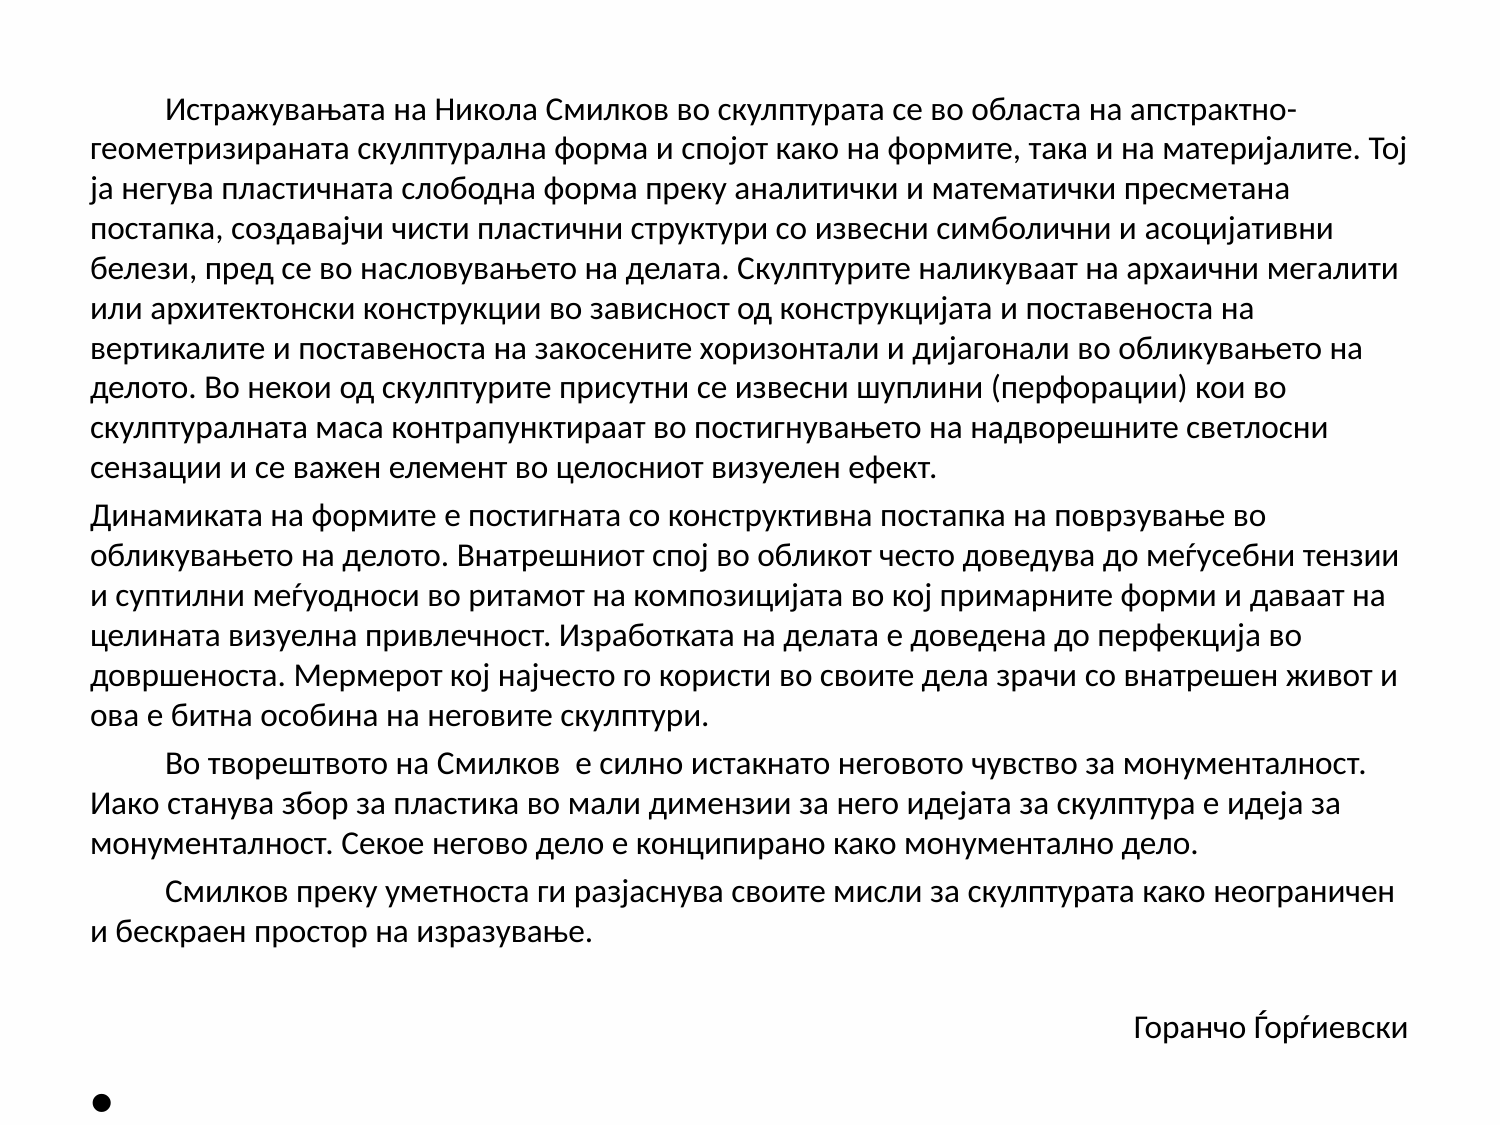

# Истражувањата на Никола Смилков во скулптурата се во областа на апстрактно-геометризираната скулптурална форма и спојот како на формите, така и на материјалите. Тој ја негува пластичната слободна форма преку аналитички и математички пресметана постапка, создавајчи чисти пластични структури со извесни симболични и асоцијативни белези, пред се во насловувањето на делата. Скулптурите наликуваат на архаични мегалити или архитектонски конструкции во зависност од конструкцијата и поставеноста на вертикалите и поставеноста на закосените хоризонтали и дијагонали во обликувањето на делото. Во некои од скулптурите присутни се извесни шуплини (перфорации) кои во скулптуралната маса контрапунктираат во постигнувањето на надворешните светлосни сензации и се важен елемент во целосниот визуелен ефект.
Динамиката на формите е постигната со конструктивна постапка на поврзување во обликувањето на делото. Внатрешниот спој во обликот често доведува до меѓусебни тензии и суптилни меѓуодноси во ритамот на композицијата во кој примарните форми и даваат на целината визуелна привлечност. Изработката на делата е доведена до перфекција во довршеноста. Мермерот кој најчесто го користи во своите дела зрачи со внатрешен живот и ова е битна особина на неговите скулптури.
	Во творештвото на Смилков е силно истакнато неговото чувство за монументалност. Иако станува збор за пластика во мали димензии за него идејата за скулптура е идеја за монументалност. Секое негово дело е конципирано како монументално дело.
	Смилков преку уметноста ги разјаснува своите мисли за скулптурата како неограничен и бескраен простор на изразување.
Горанчо Ѓорѓиевски